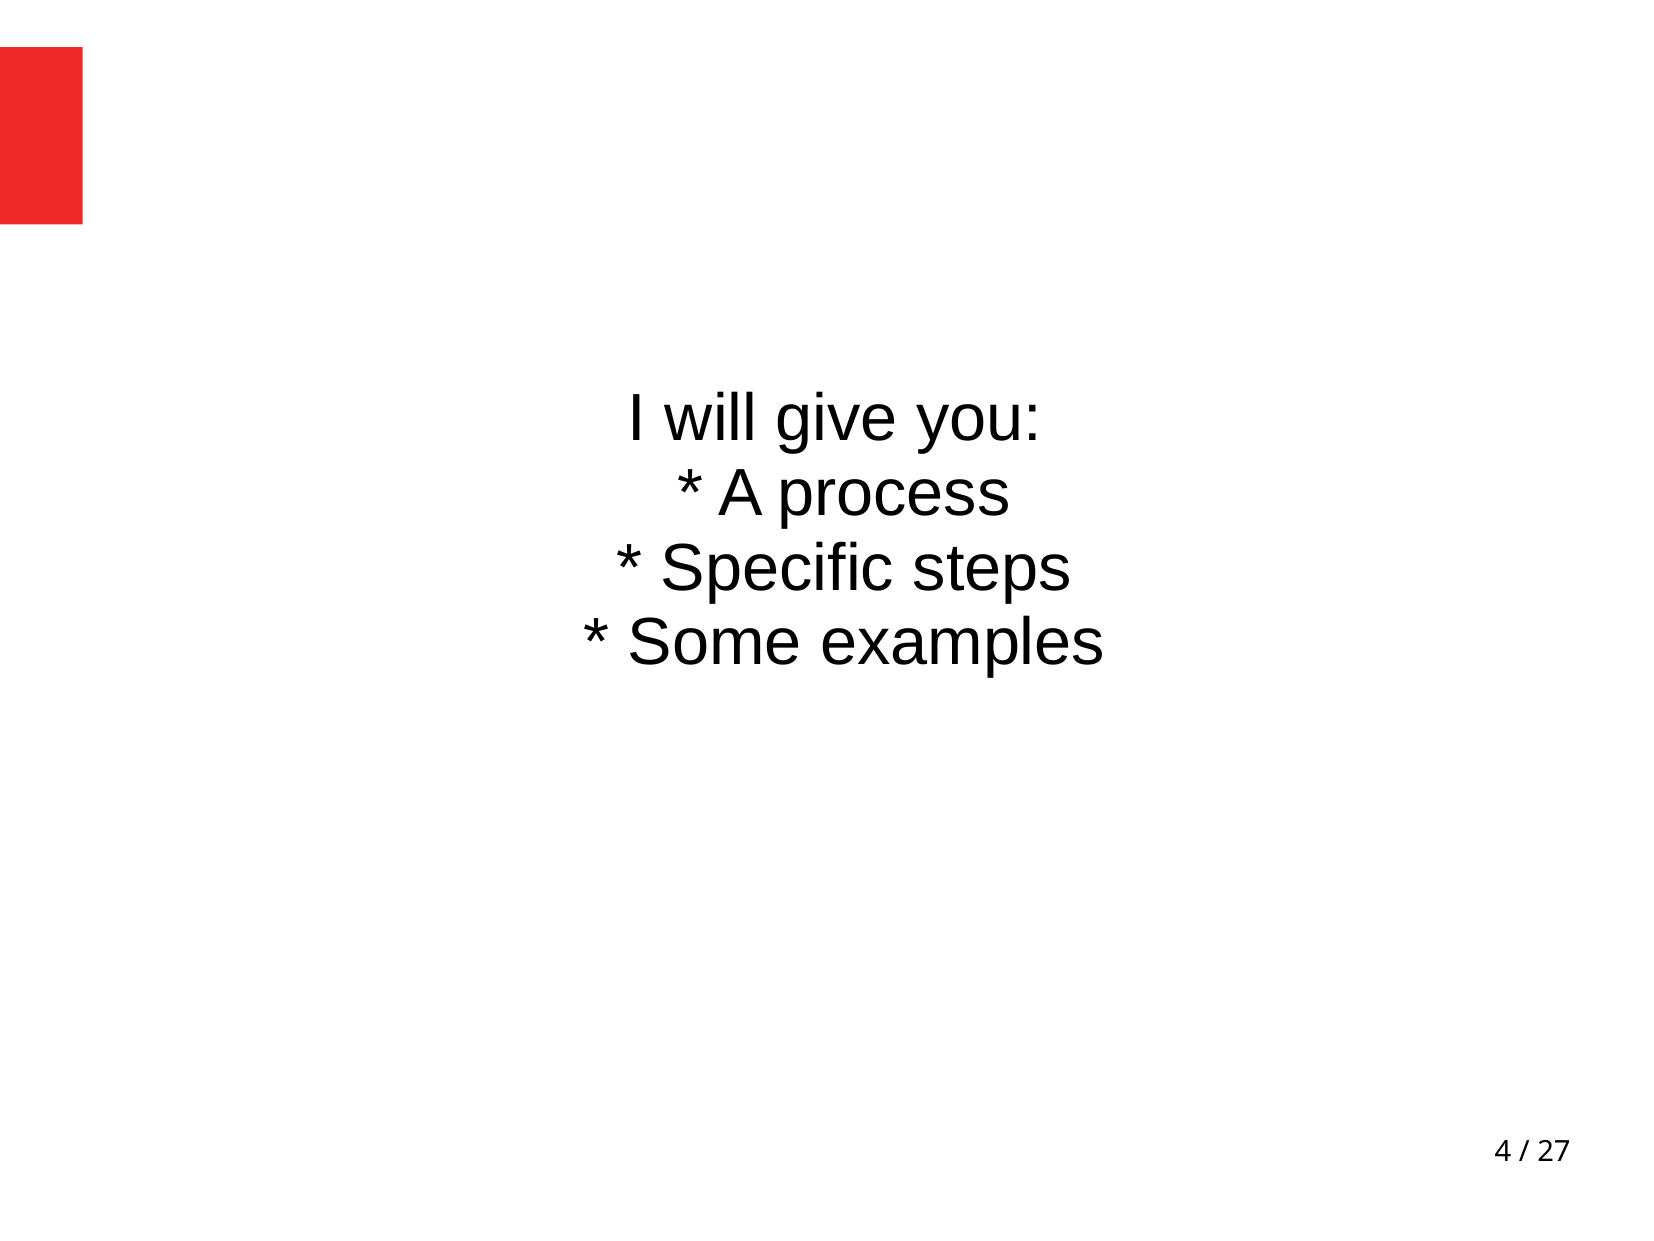

# I will give you:
* A process
* Specific steps
* Some examples
4